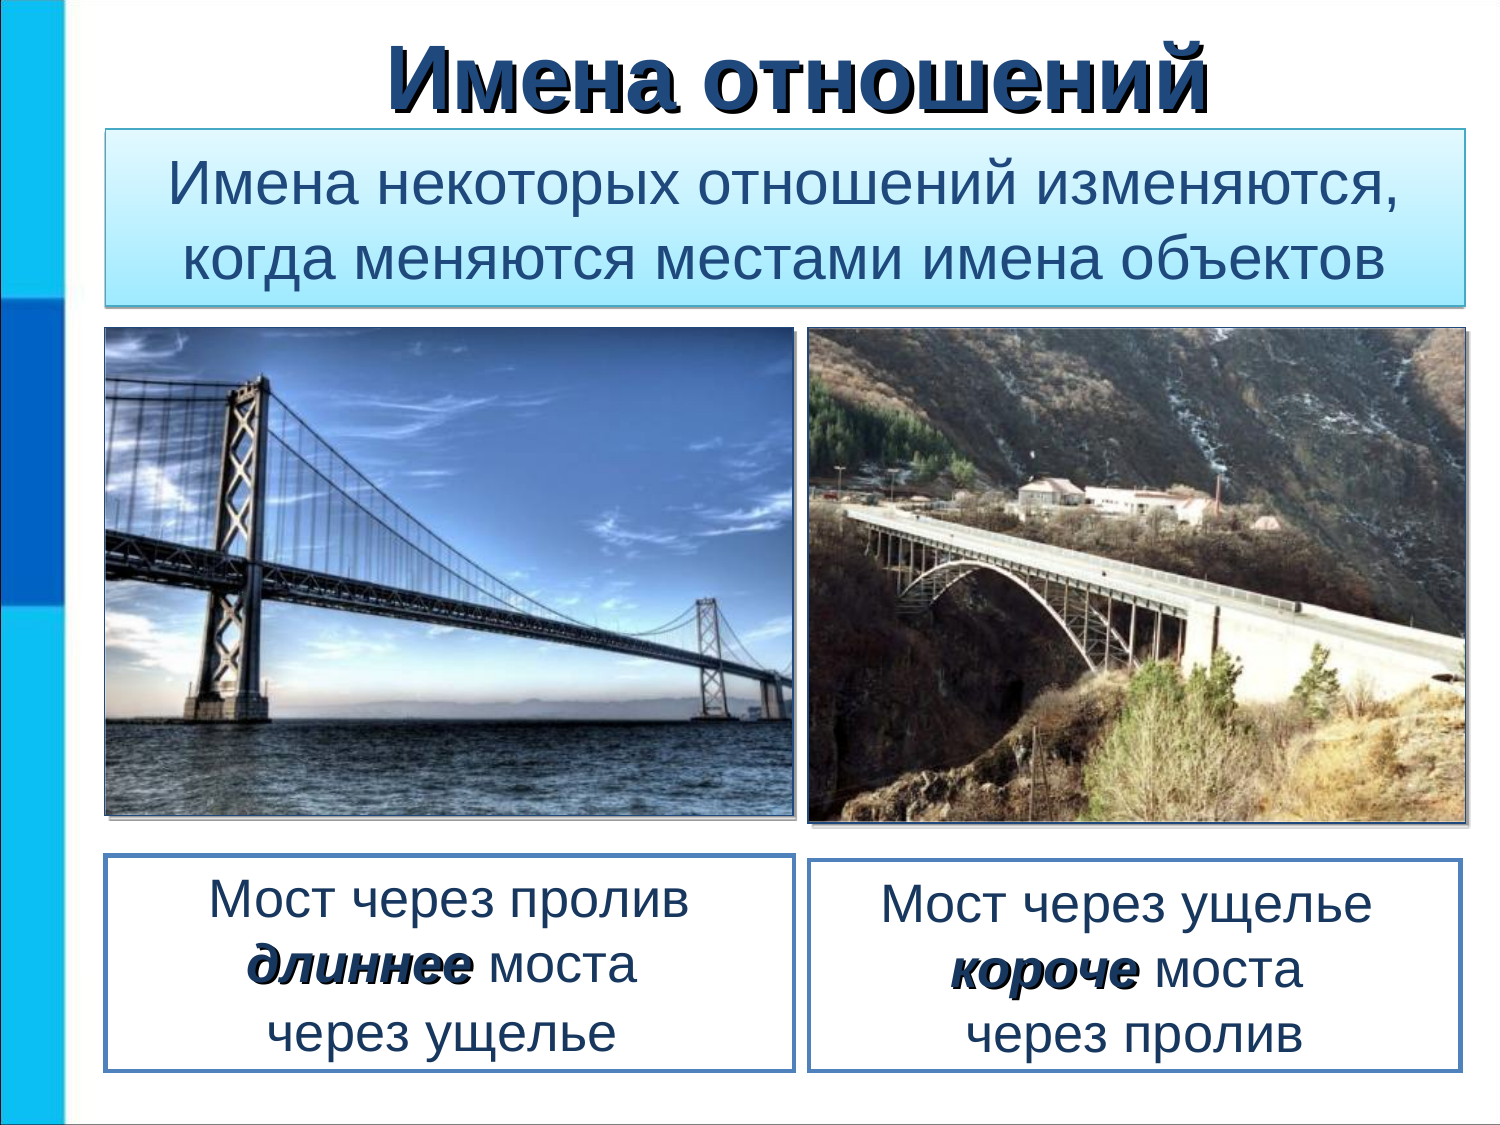

Имена отношений
# Имена некоторых отношений изменяются, когда меняются местами имена объектов
Мост через пролив длиннее моста
через ущелье
Мост через ущелье короче моста
через пролив